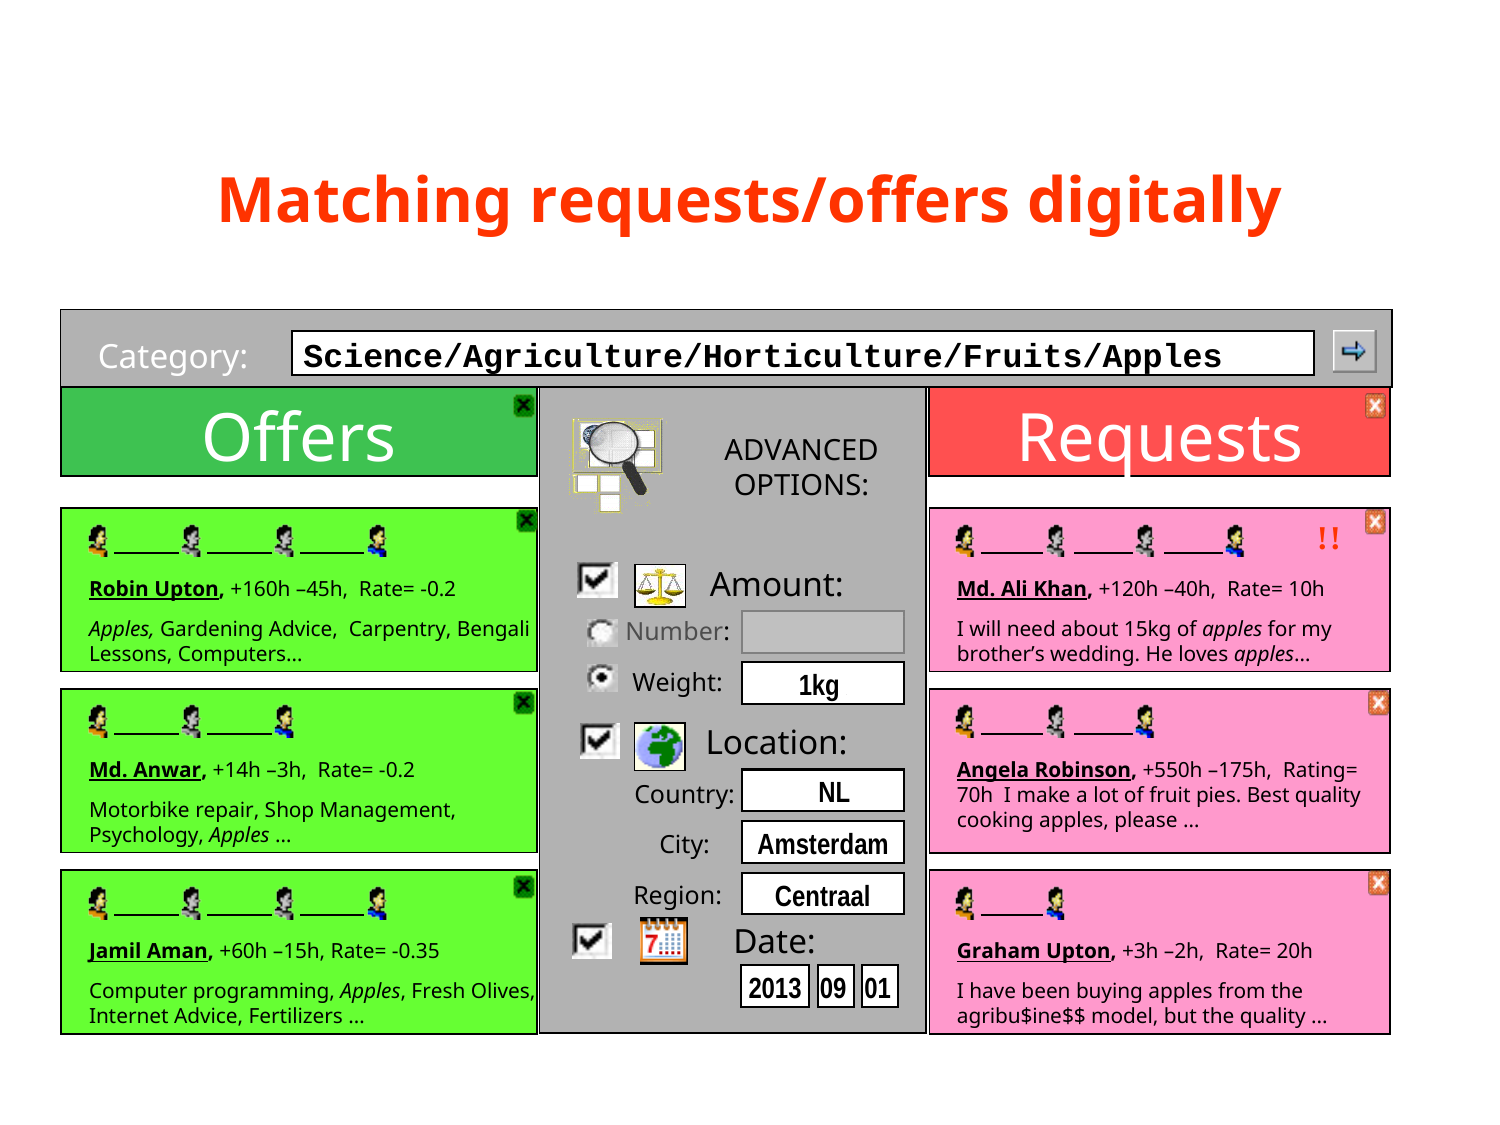

# Matching requests/offers digitally
Science/Agriculture/Horticulture/Fruits/Apples
Science/Agriculture/Horticulture/Fruits/Apples
Category:
Offers
Robin Upton, +160h –45h, Rate= -0.2
Apples, Gardening Advice, Carpentry, Bengali Lessons, Computers…
Md. Anwar, +14h –3h, Rate= -0.2
Motorbike repair, Shop Management, Psychology, Apples …
Jamil Aman, +60h –15h, Rate= -0.35
Computer programming, Apples, Fresh Olives, Internet Advice, Fertilizers …
ADVANCED OPTIONS:
Amount:
Number:
.
Weight:
1kg .
Location:
NL
Country:
Amsterdam
City:
Centraal
Region:
Date:
2013 .
09 .
01 .
Requests
!
!
Md. Ali Khan, +120h –40h, Rate= 10h
I will need about 15kg of apples for my brother’s wedding. He loves apples…
Angela Robinson, +550h –175h, Rating= 70h I make a lot of fruit pies. Best quality cooking apples, please …
Graham Upton, +3h –2h, Rate= 20h
I have been buying apples from the agribu$ine$$ model, but the quality ...
4